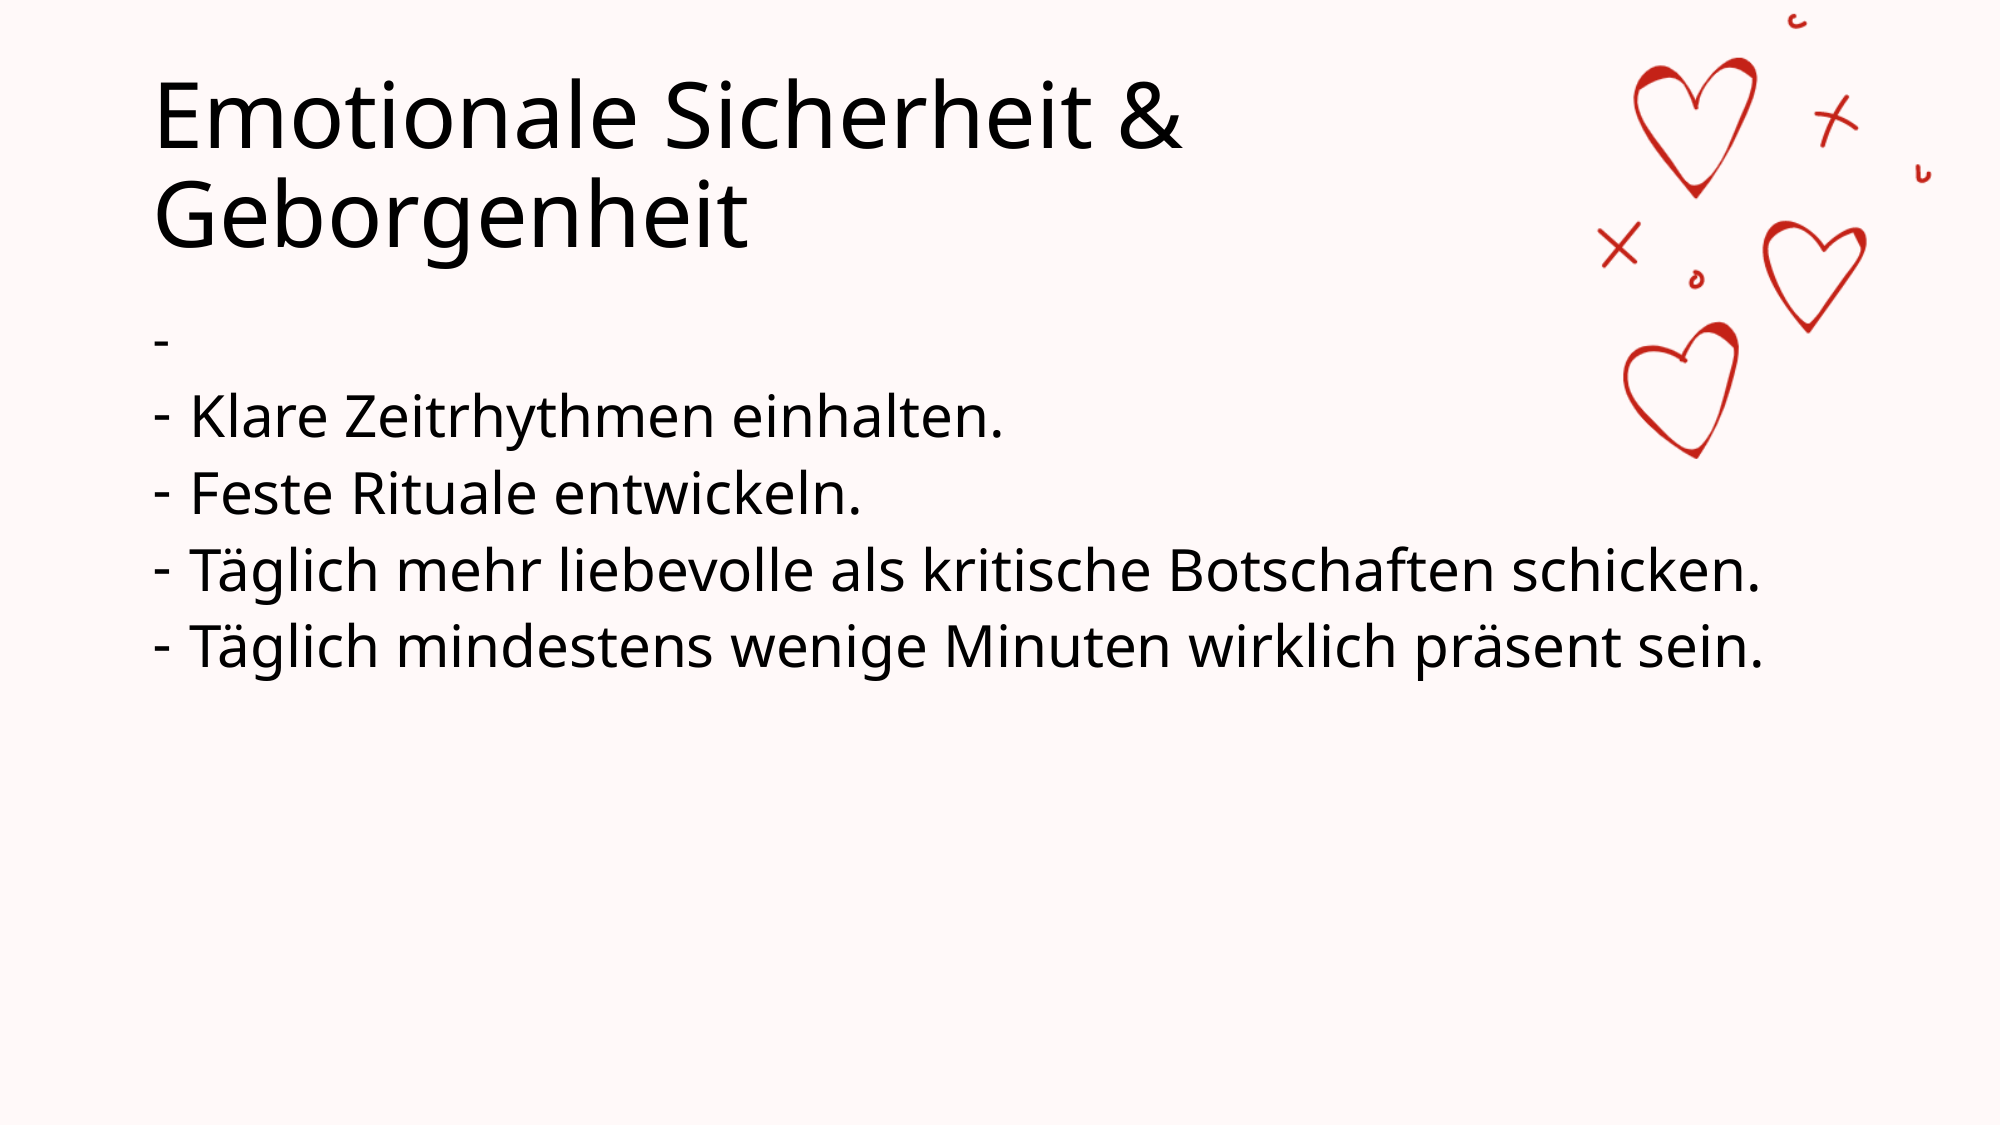

# Emotionale Sicherheit & Geborgenheit
Klare Zeitrhythmen einhalten.
Feste Rituale entwickeln.
Täglich mehr liebevolle als kritische Botschaften schicken.
Täglich mindestens wenige Minuten wirklich präsent sein.